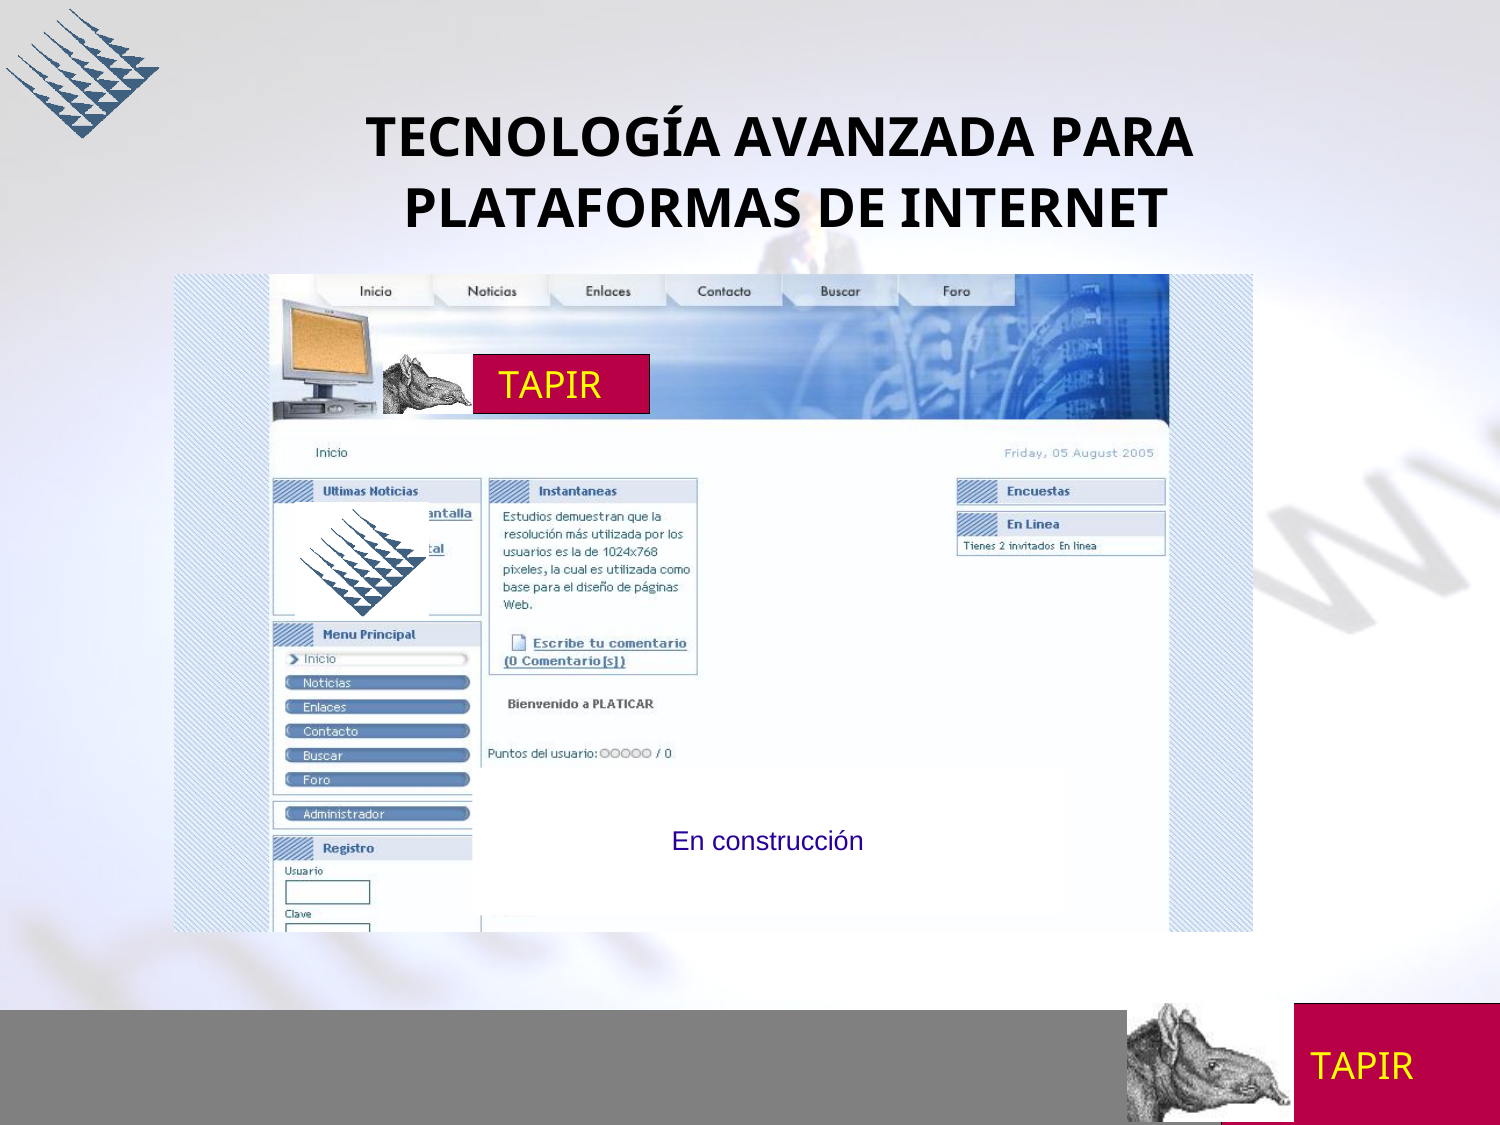

# TECNOLOGÍA AVANZADA PARA PLATAFORMAS DE INTERNET
TAPIR
TAPIR
En construcción